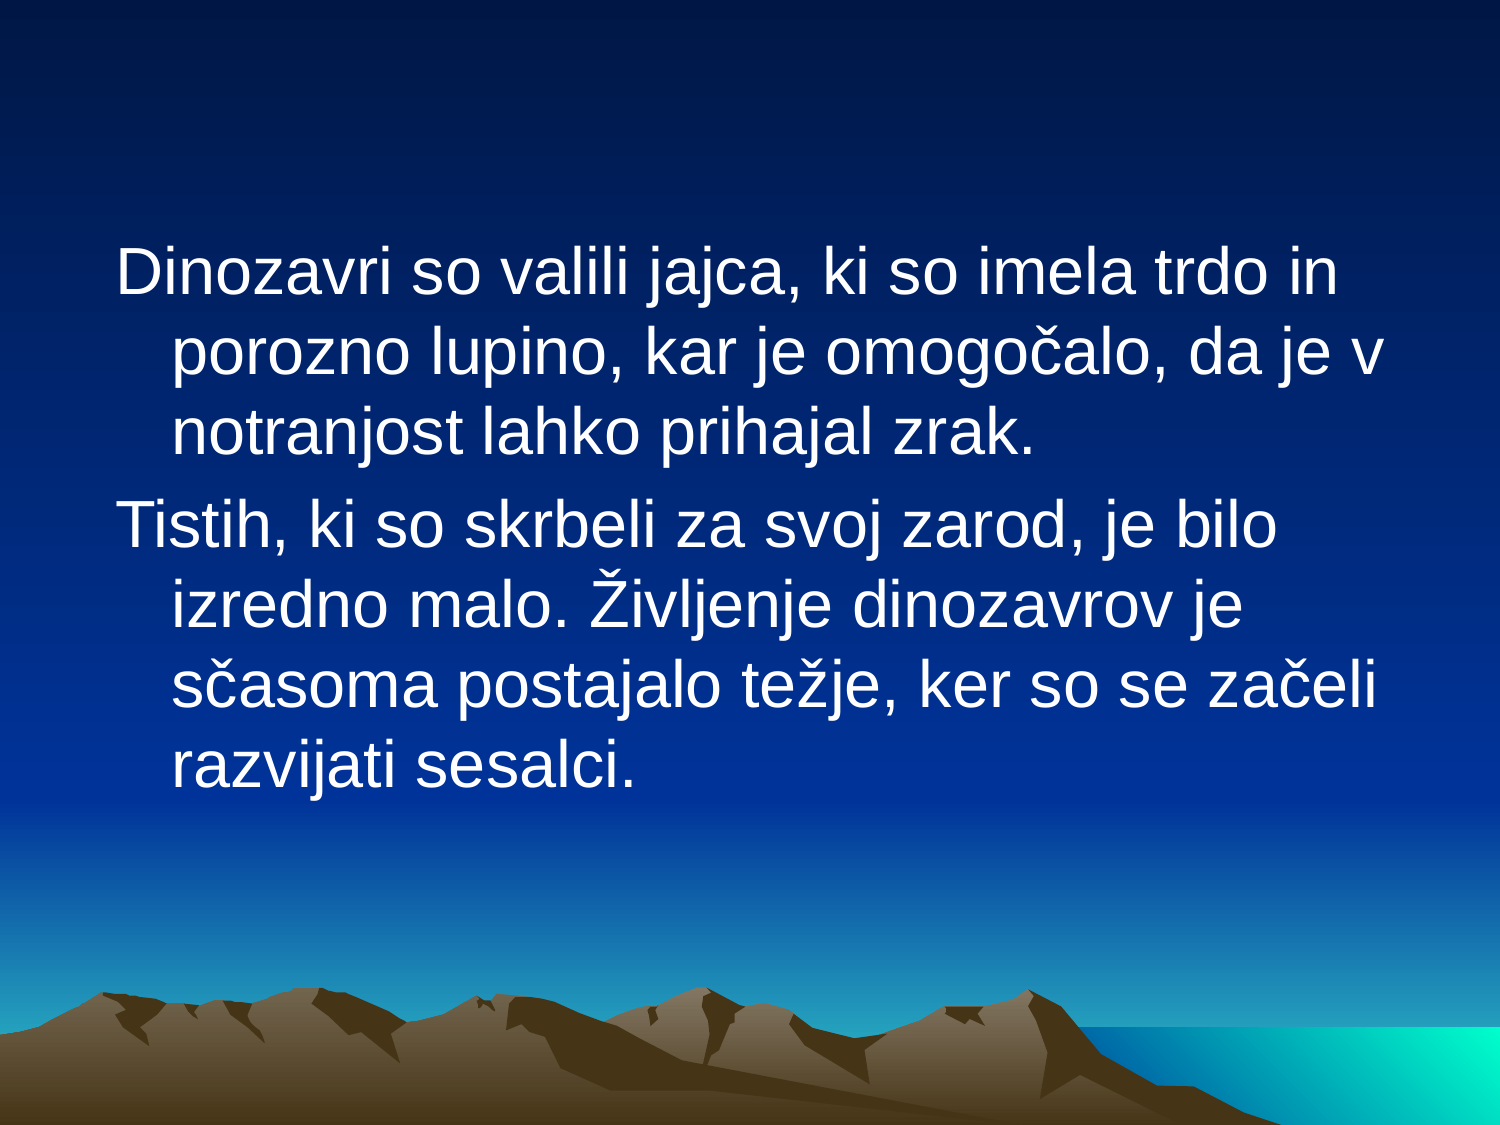

# Dinozavri so valili jajca, ki so imela trdo in porozno lupino, kar je omogočalo, da je v notranjost lahko prihajal zrak.
Tistih, ki so skrbeli za svoj zarod, je bilo izredno malo. Življenje dinozavrov je sčasoma postajalo težje, ker so se začeli razvijati sesalci.